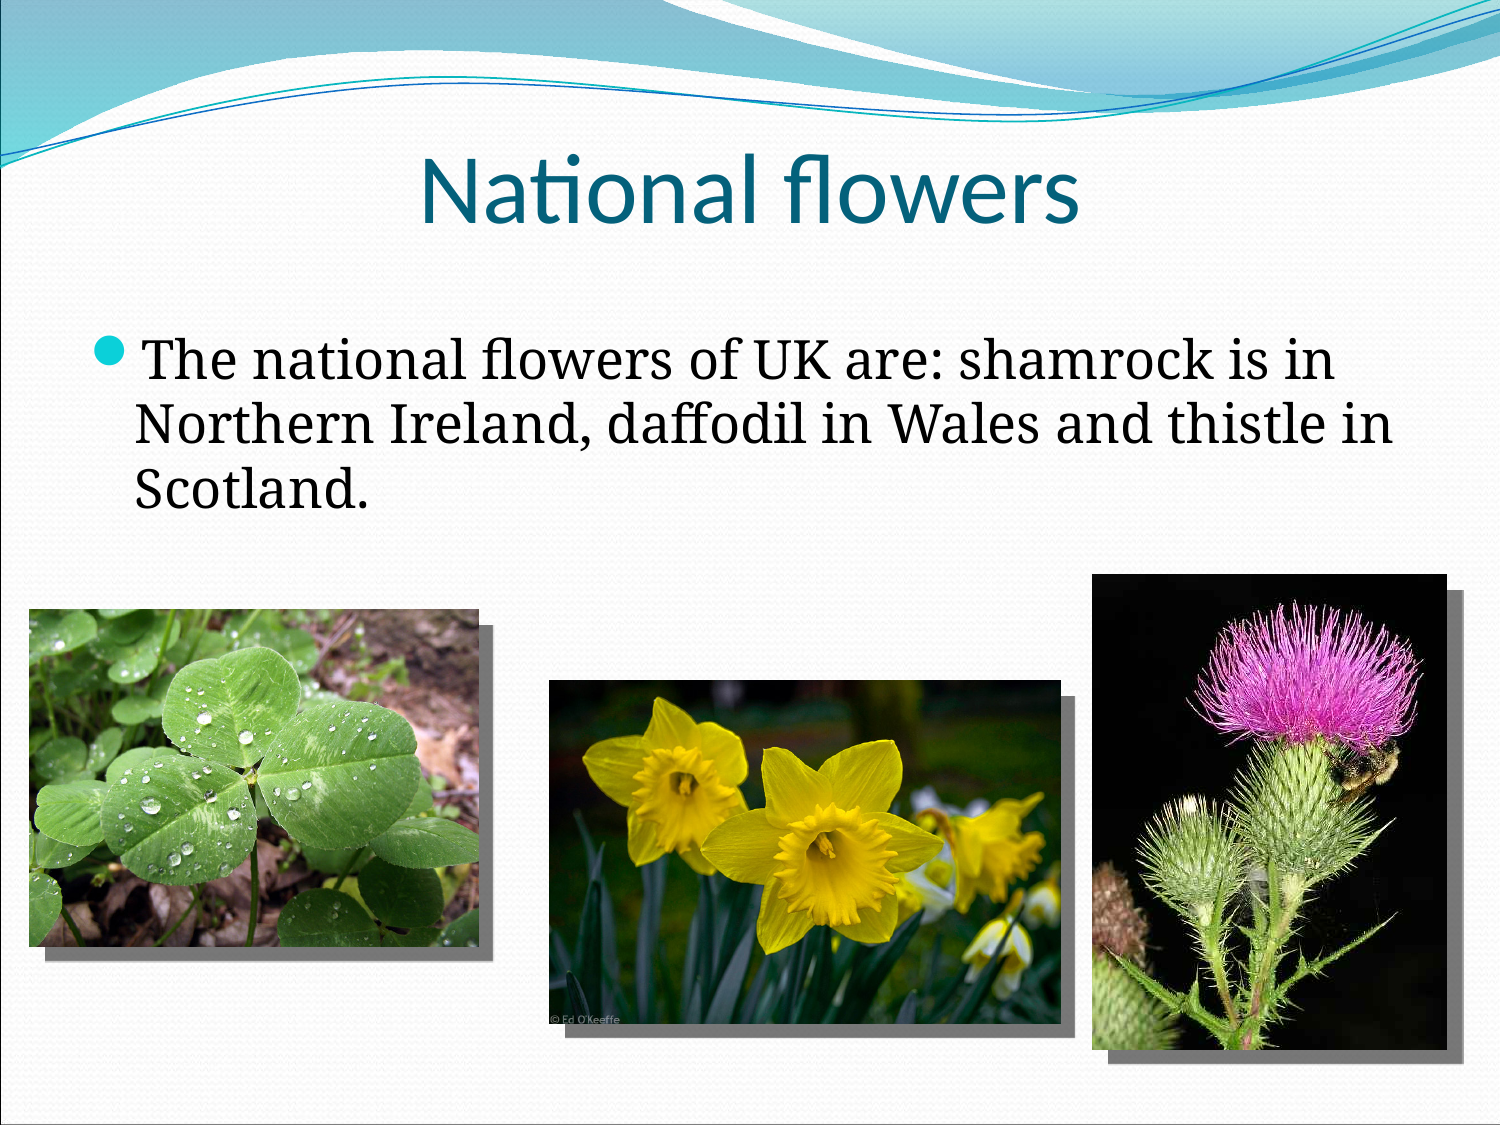

# National flowers
The national flowers of UK are: shamrock is in Northern Ireland, daffodil in Wales and thistle in Scotland.